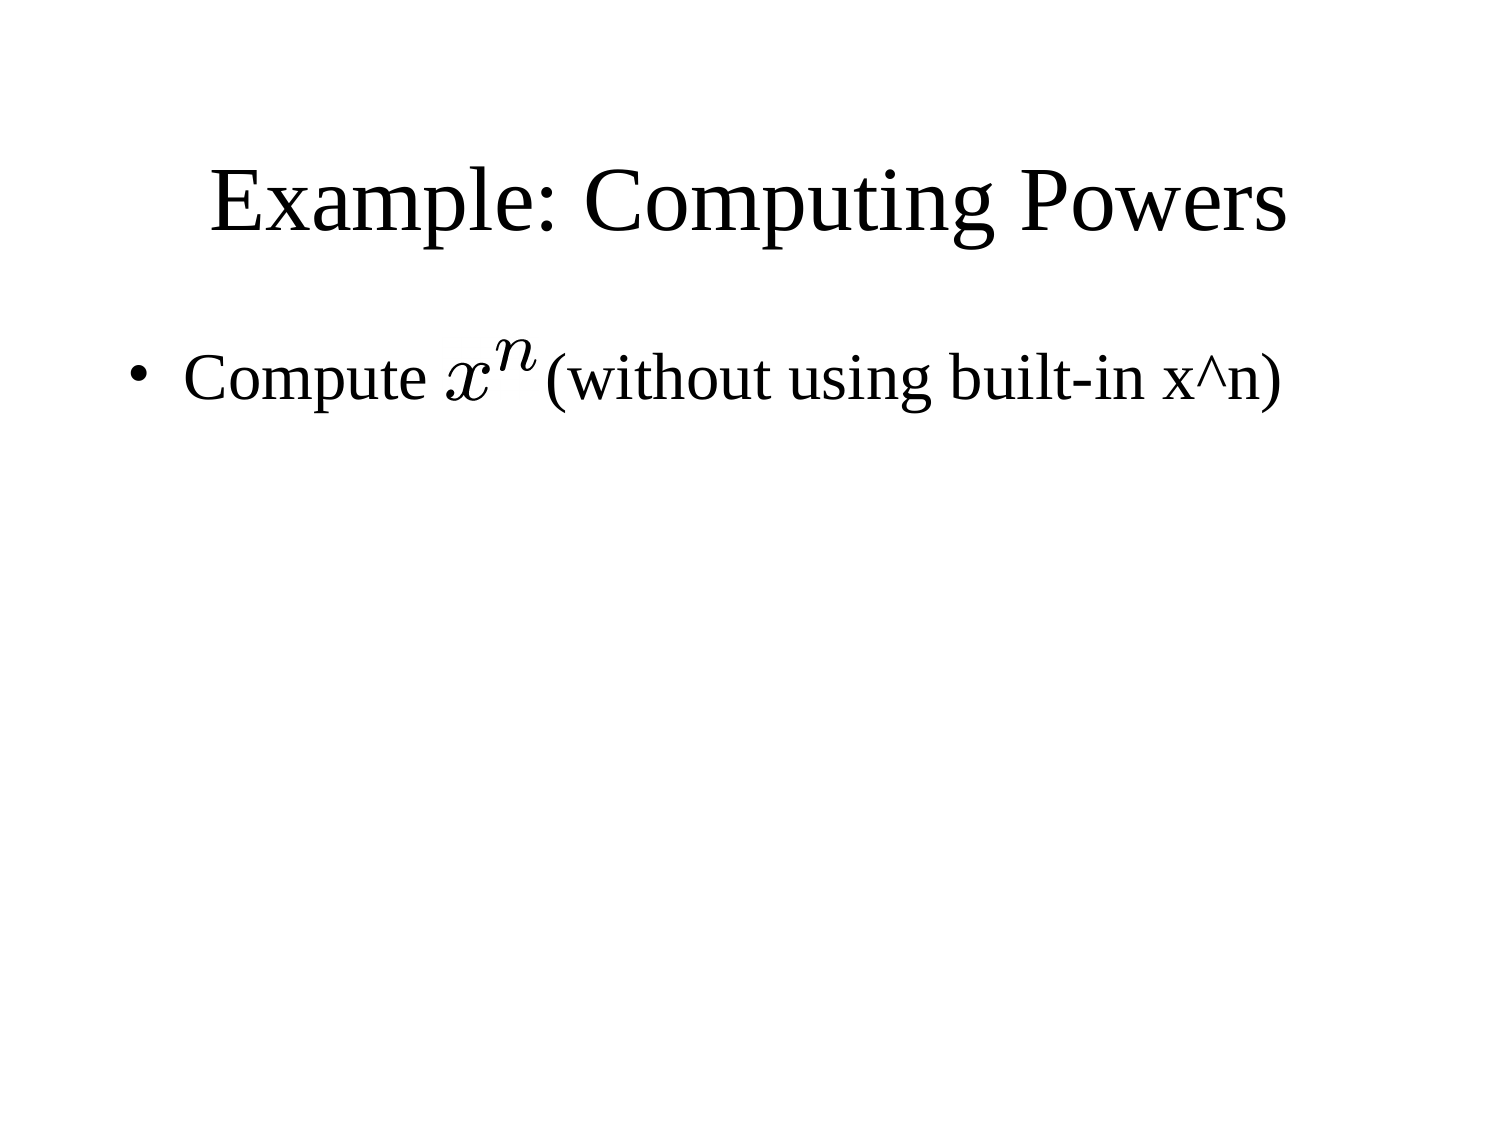

# Example: Computing Powers
Compute (without using built-in x^n)